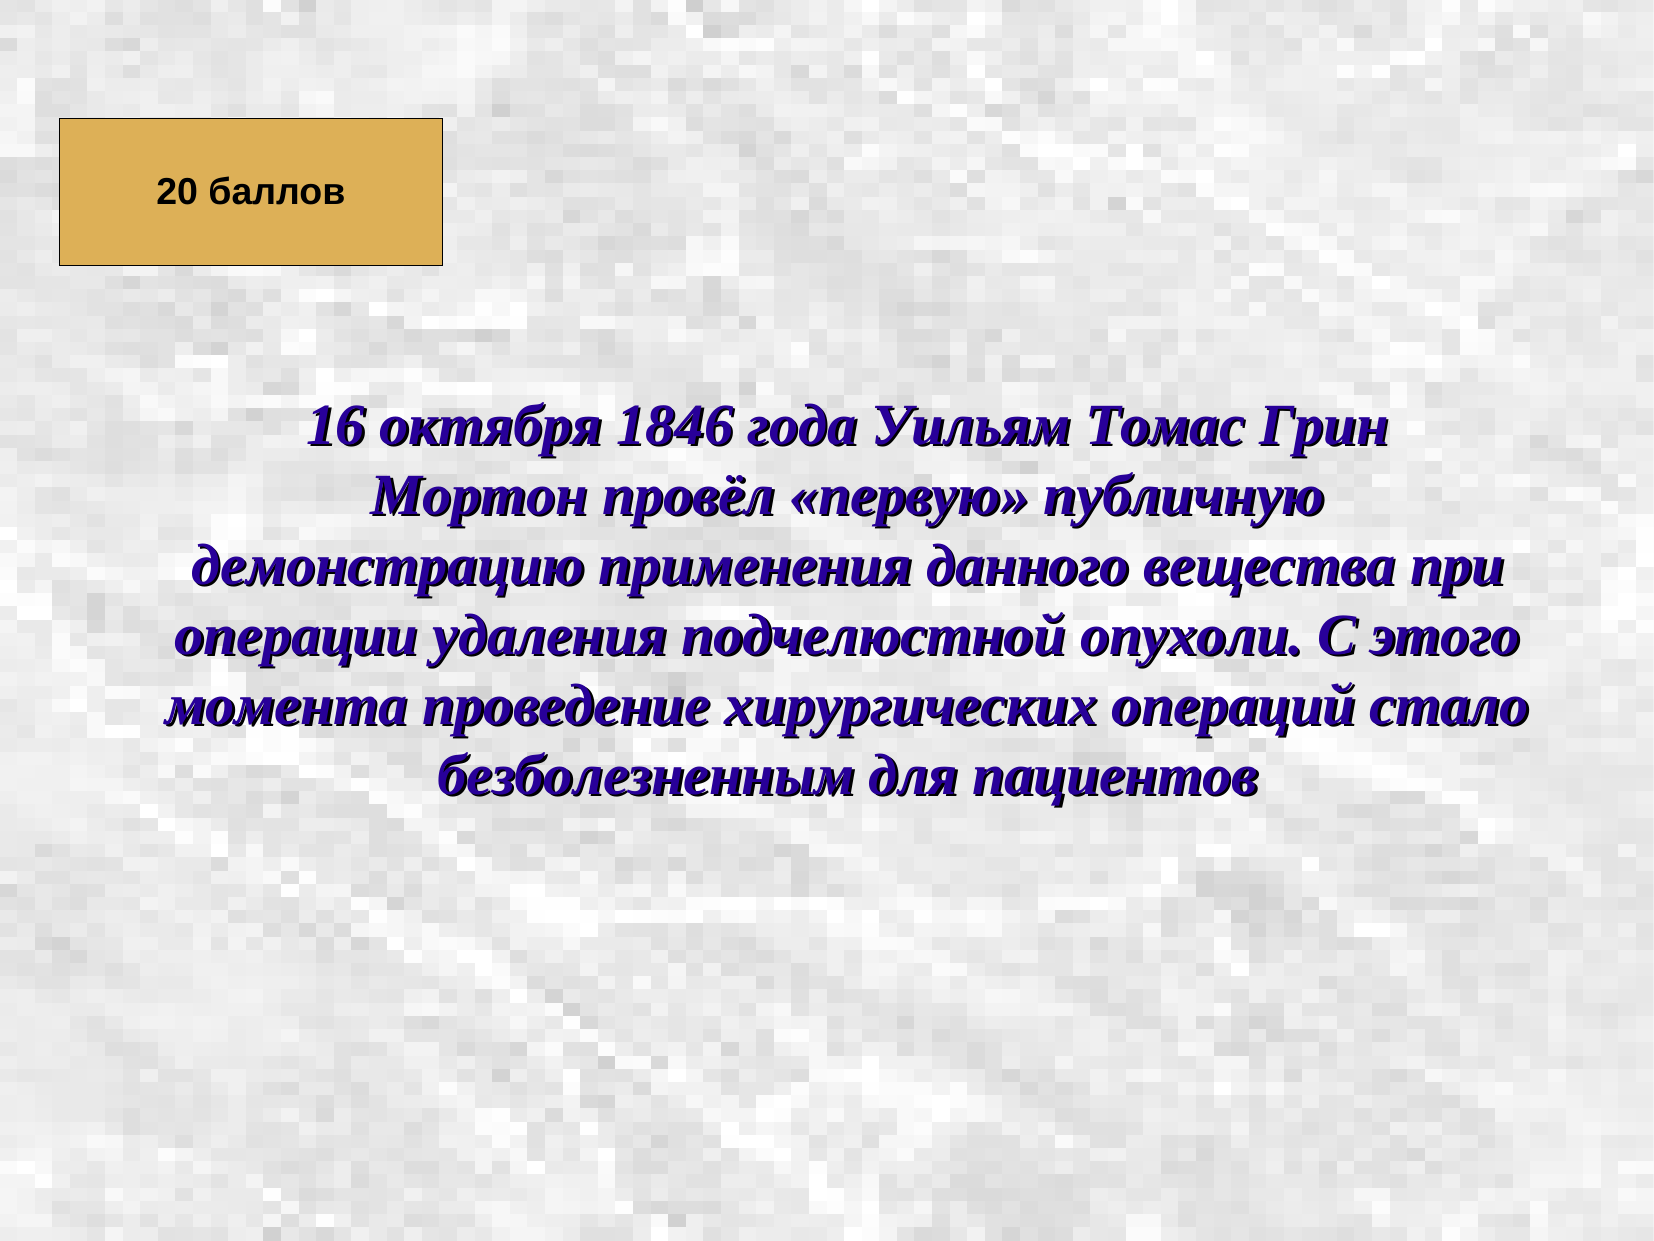

20 баллов
# 16 октября 1846 года Уильям Томас Грин Мортон провёл «первую» публичную демонстрацию применения данного вещества при операции удаления подчелюстной опухоли. С этого момента проведение хирургических операций стало безболезненным для пациентов